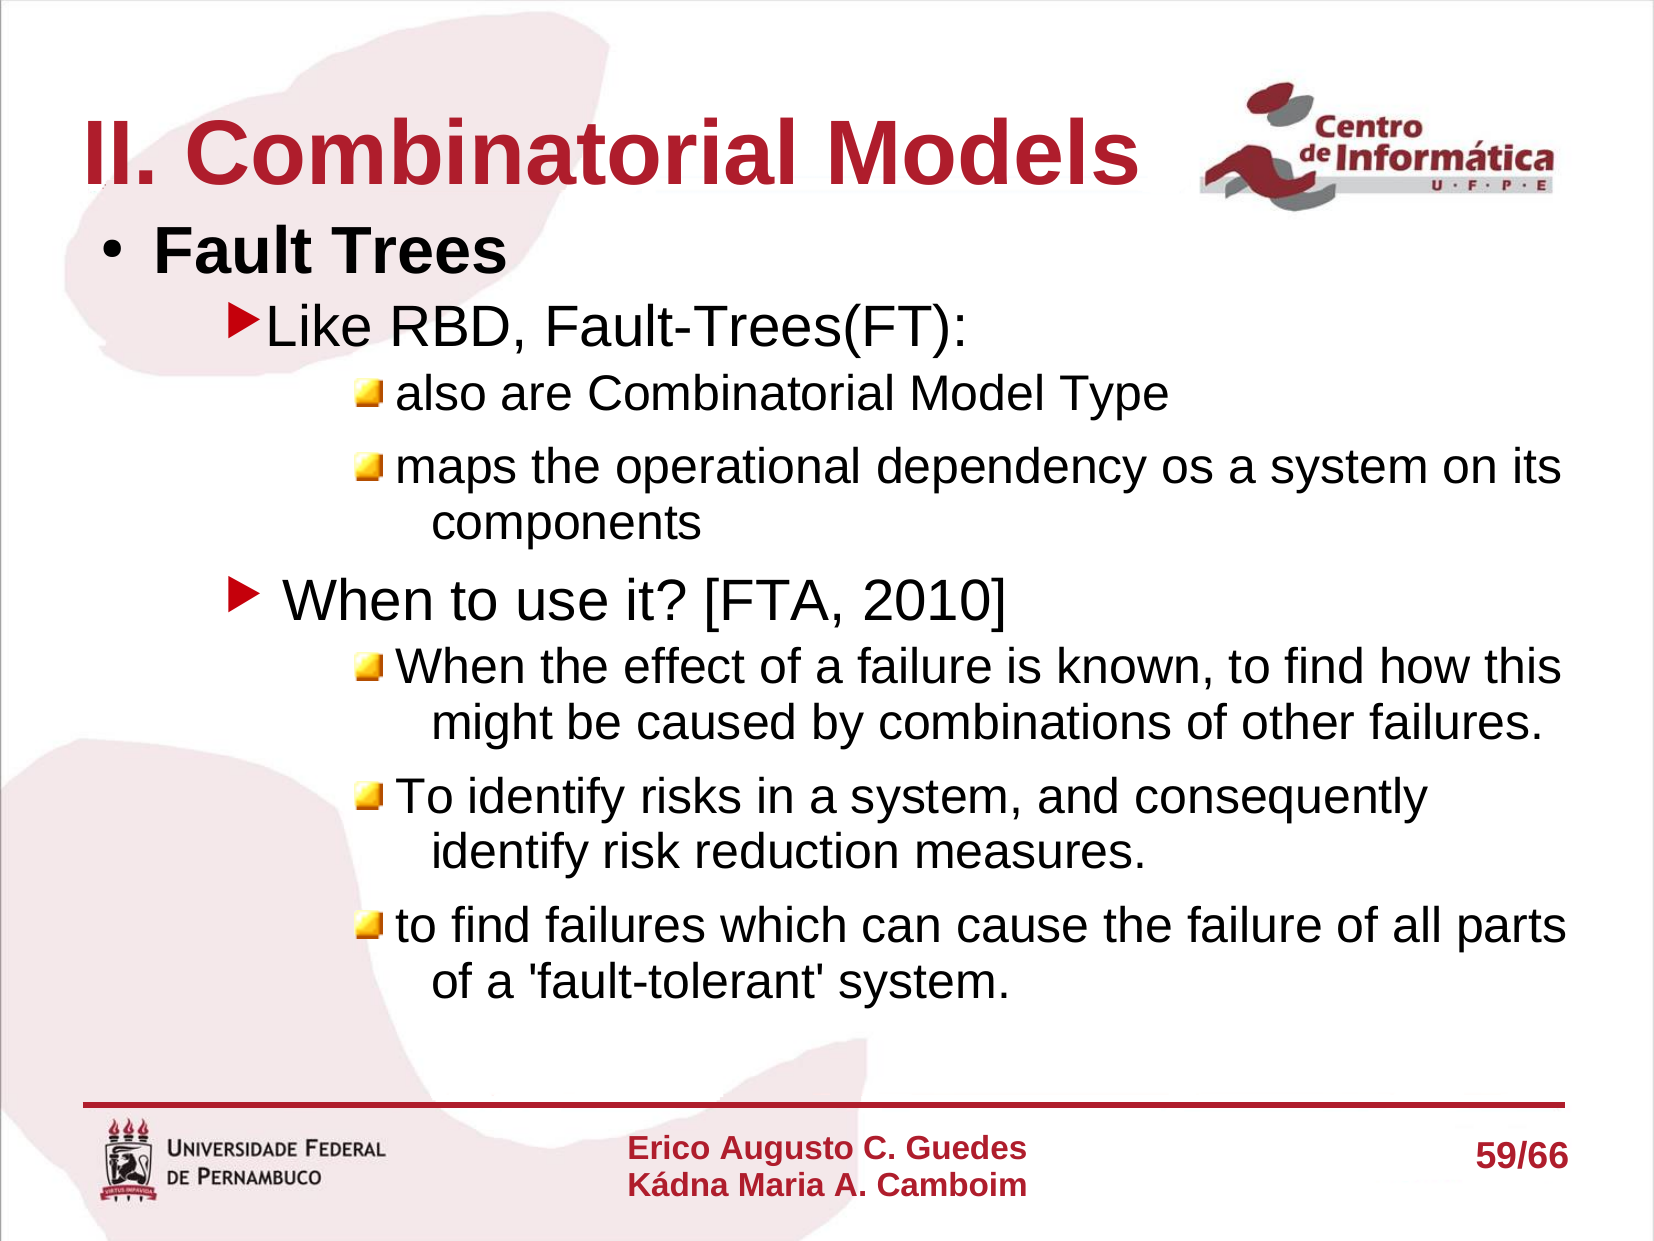

# II. Combinatorial Models
Fault Trees
Like RBD, Fault-Trees(FT):
also are Combinatorial Model Type
maps the operational dependency os a system on its components
 When to use it? [FTA, 2010]
When the effect of a failure is known, to find how this might be caused by combinations of other failures.
To identify risks in a system, and consequently identify risk reduction measures.
to find failures which can cause the failure of all parts of a 'fault-tolerant' system.